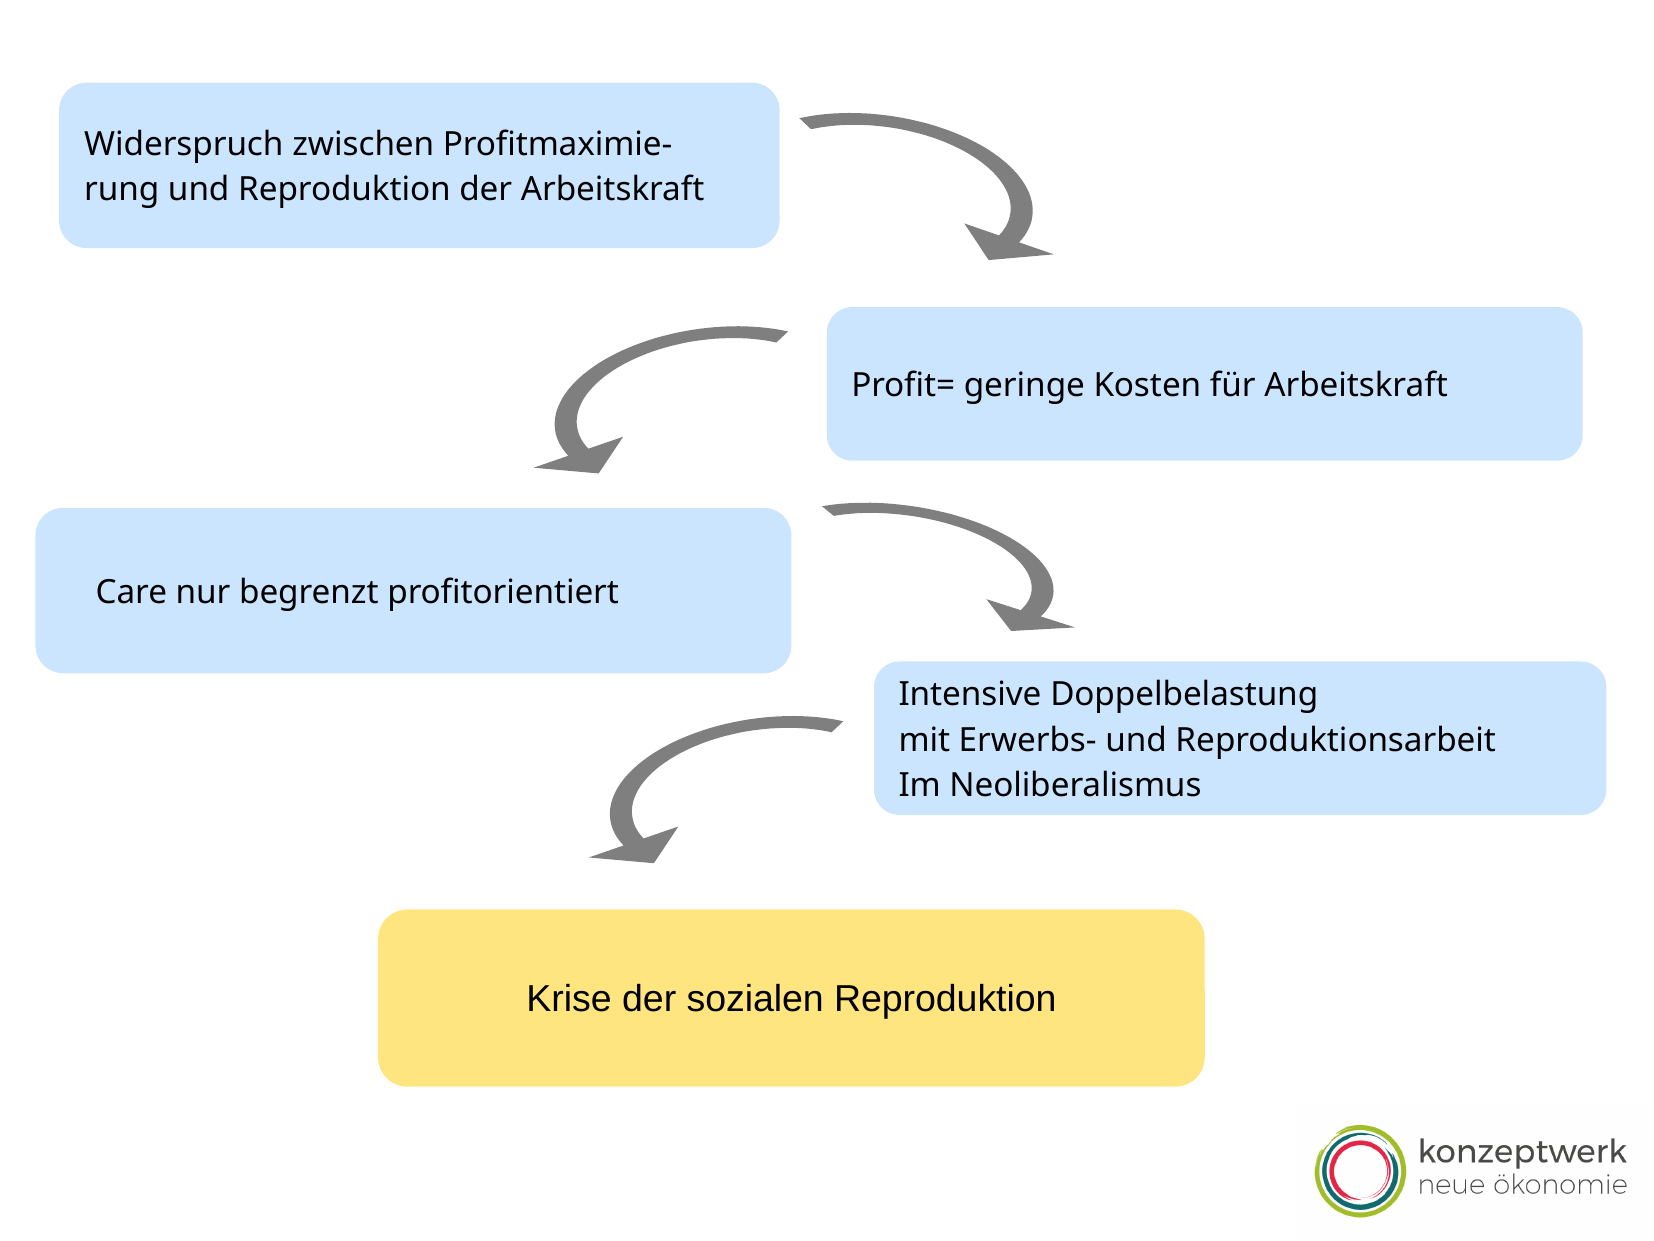

#
Widerspruch zwischen Profitmaximie-
rung und Reproduktion der Arbeitskraft
Profit= geringe Kosten für Arbeitskraft
 Care nur begrenzt profitorientiert
Intensive Doppelbelastung
mit Erwerbs- und Reproduktionsarbeit
Im Neoliberalismus
Krise der sozialen Reproduktion
 Netzwerk Care Revolution